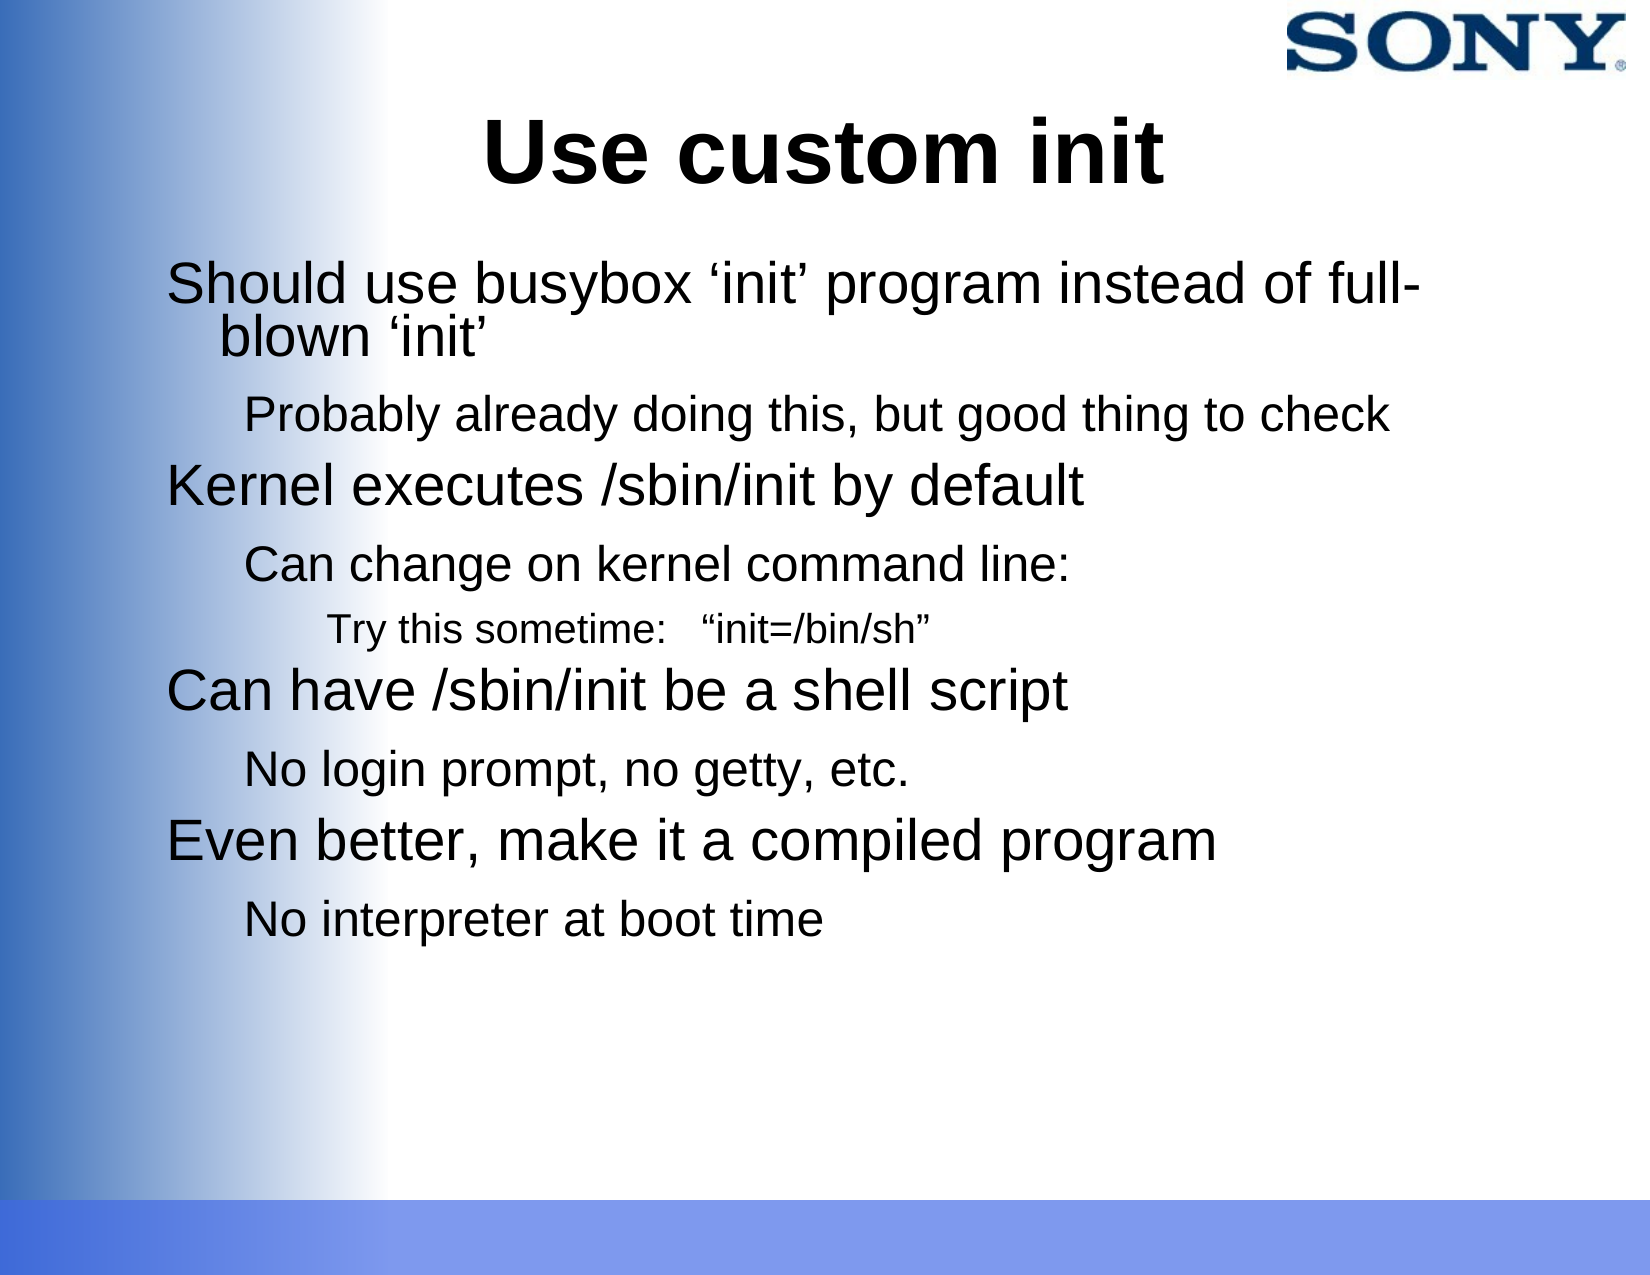

# Use custom init
Should use busybox ‘init’ program instead of full-blown ‘init’
Probably already doing this, but good thing to check
Kernel executes /sbin/init by default
Can change on kernel command line:
Try this sometime: “init=/bin/sh”
Can have /sbin/init be a shell script
No login prompt, no getty, etc.
Even better, make it a compiled program
No interpreter at boot time